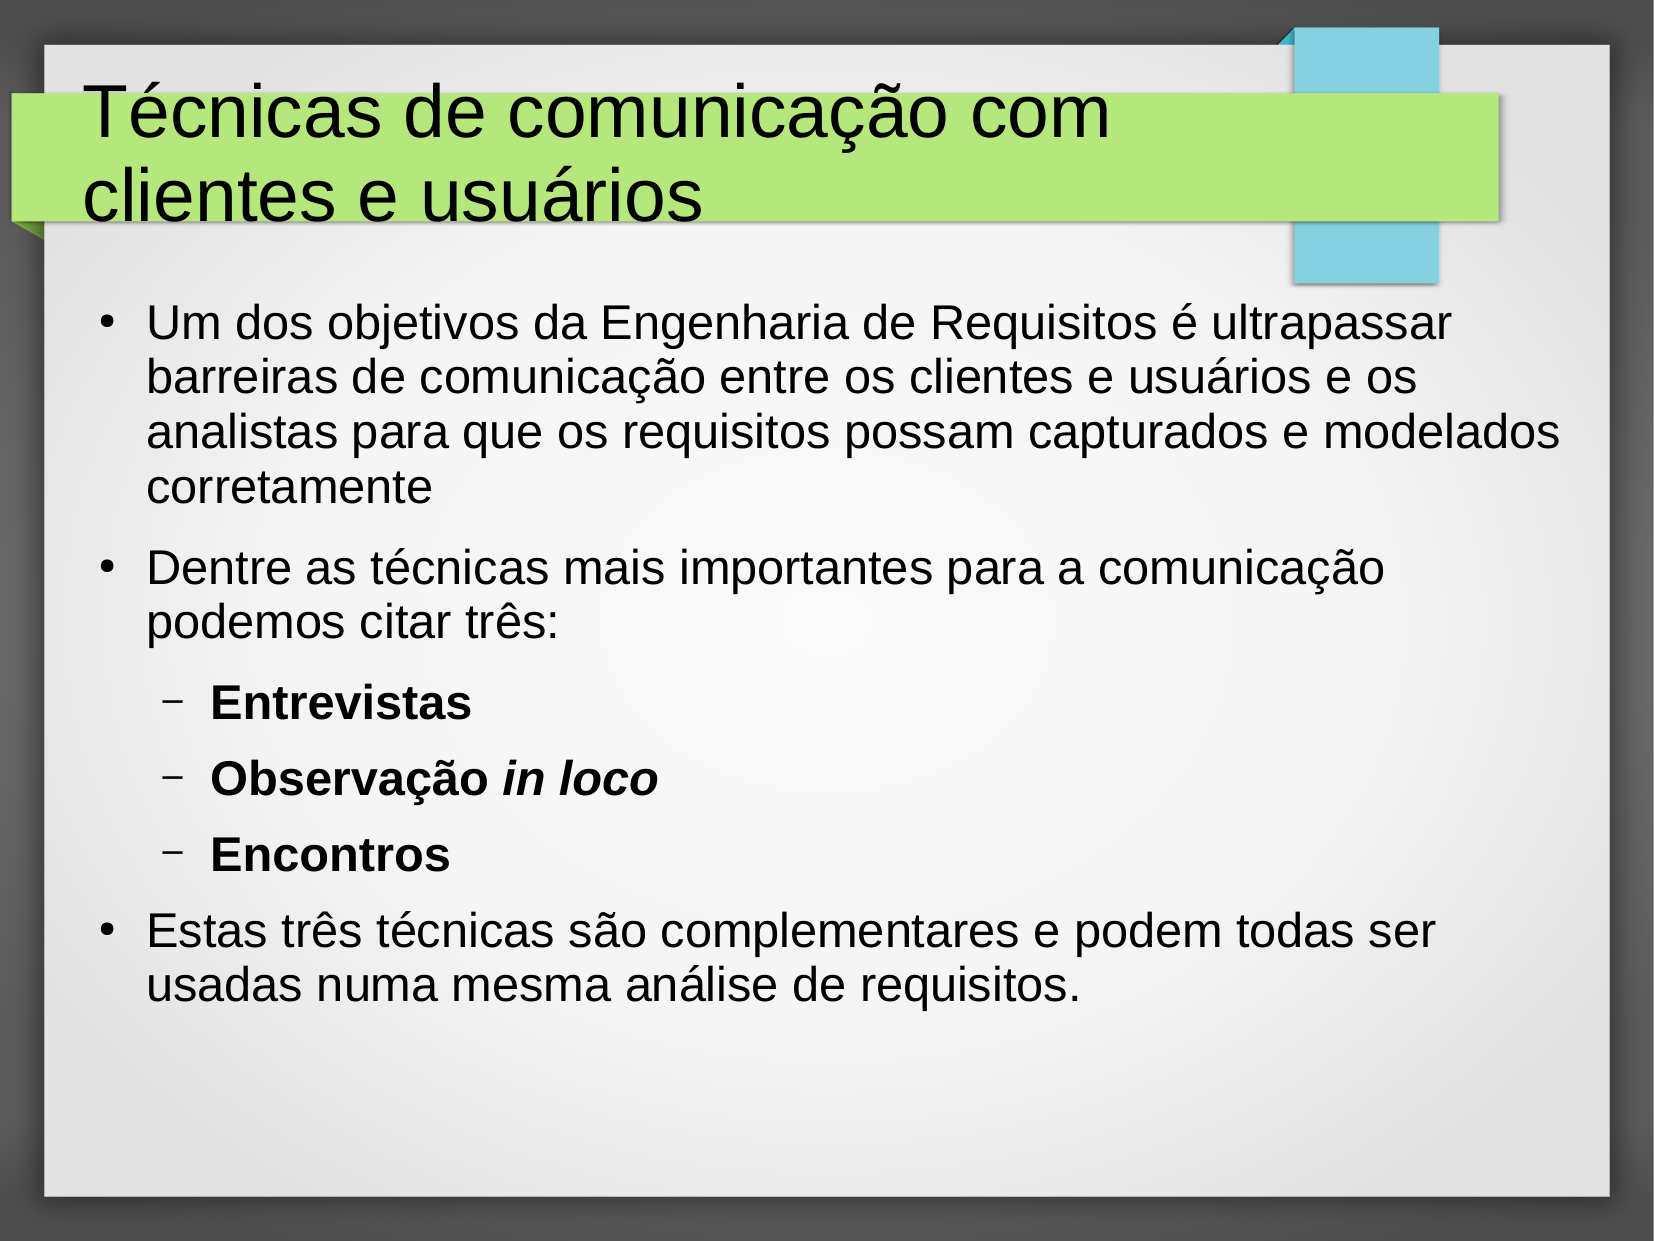

# Técnicas de comunicação com clientes e usuários
Um dos objetivos da Engenharia de Requisitos é ultrapassar barreiras de comunicação entre os clientes e usuários e os analistas para que os requisitos possam capturados e modelados corretamente
Dentre as técnicas mais importantes para a comunicação podemos citar três:
Entrevistas
Observação in loco
Encontros
Estas três técnicas são complementares e podem todas ser usadas numa mesma análise de requisitos.